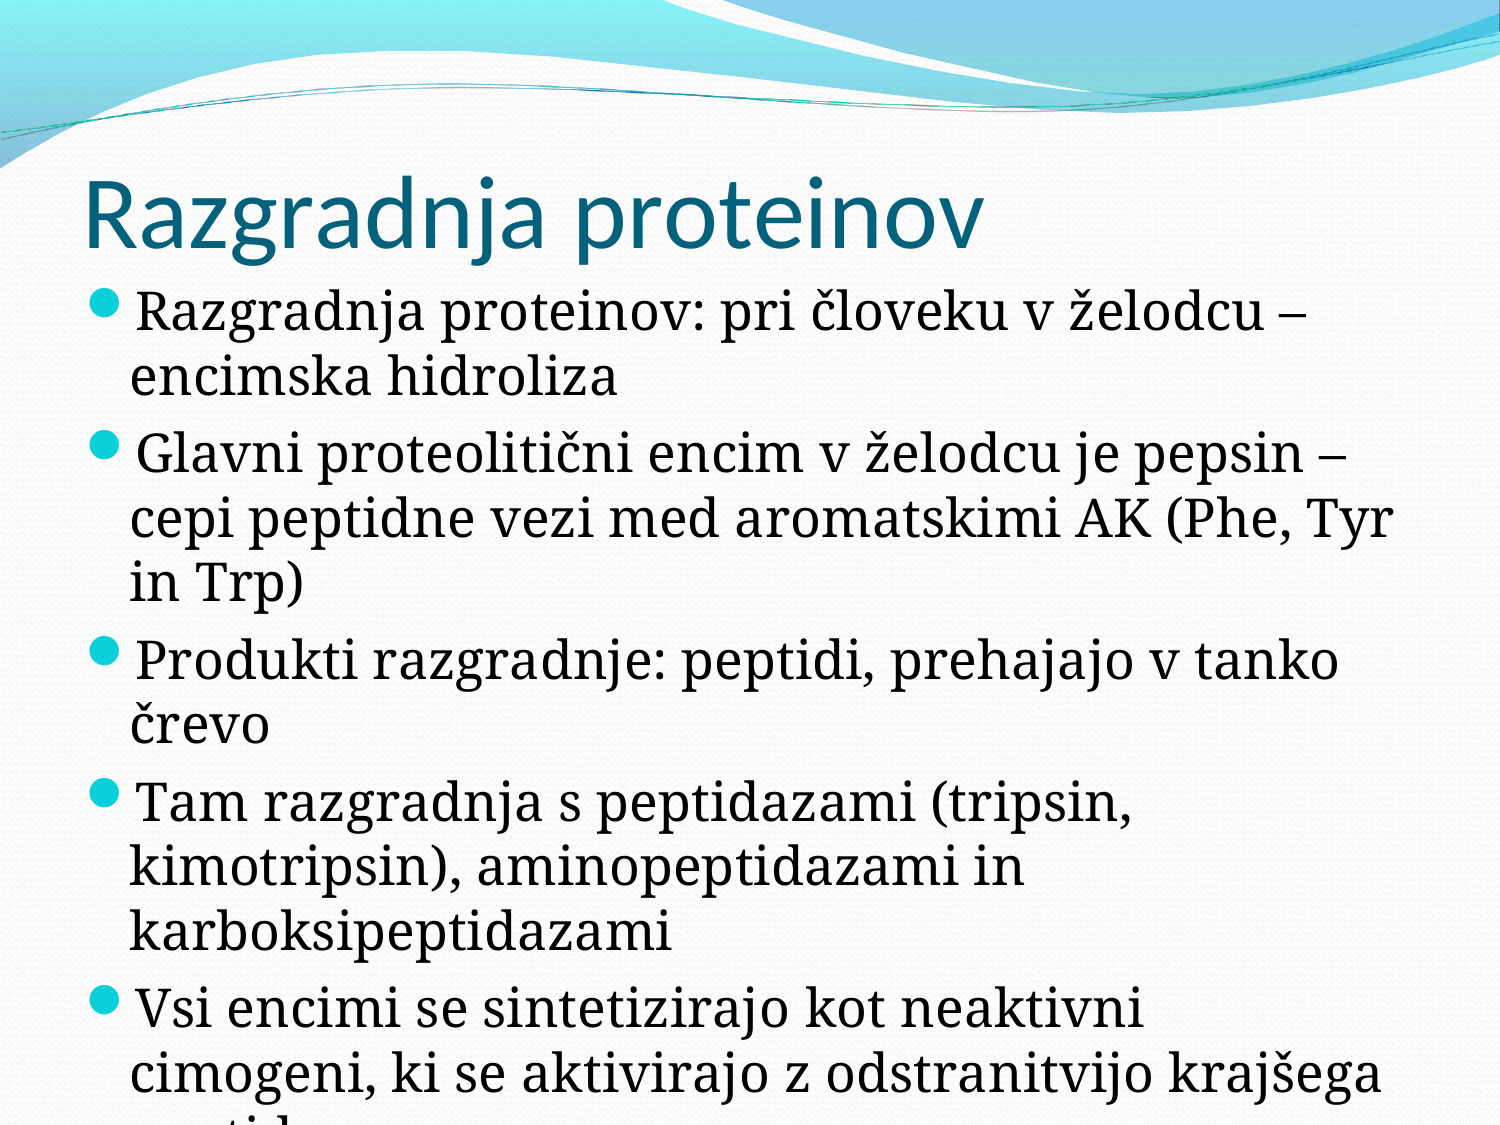

# Razgradnja proteinov
Razgradnja proteinov: pri človeku v želodcu – encimska hidroliza
Glavni proteolitični encim v želodcu je pepsin – cepi peptidne vezi med aromatskimi AK (Phe, Tyr in Trp)
Produkti razgradnje: peptidi, prehajajo v tanko črevo
Tam razgradnja s peptidazami (tripsin, kimotripsin), aminopeptidazami in karboksipeptidazami
Vsi encimi se sintetizirajo kot neaktivni cimogeni, ki se aktivirajo z odstranitvijo krajšega peptida
Nastale AK se prenesejo v kri – nato gredo v glavnem v procese sinteze, le izjemoma v razgradne procese